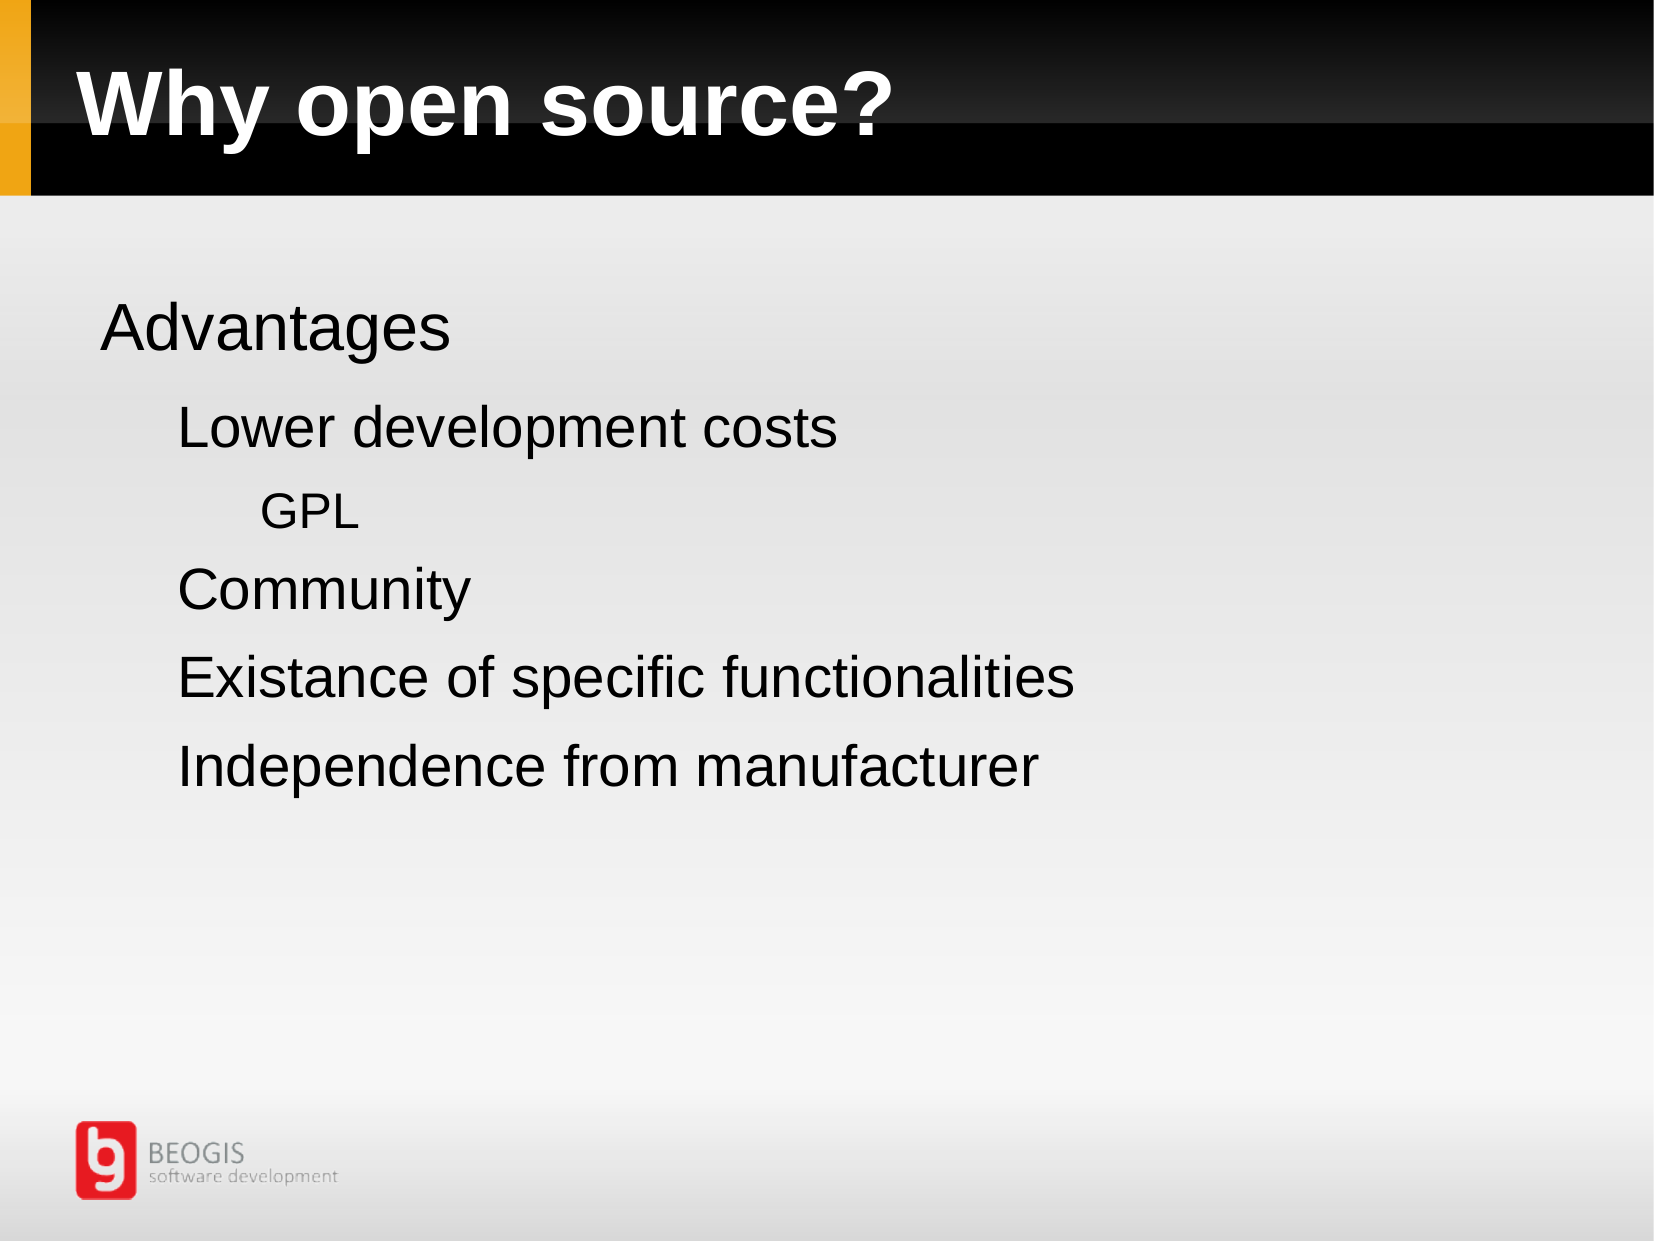

# Why open source?
Advantages
Lower development costs
GPL
Community
Existance of specific functionalities
Independence from manufacturer